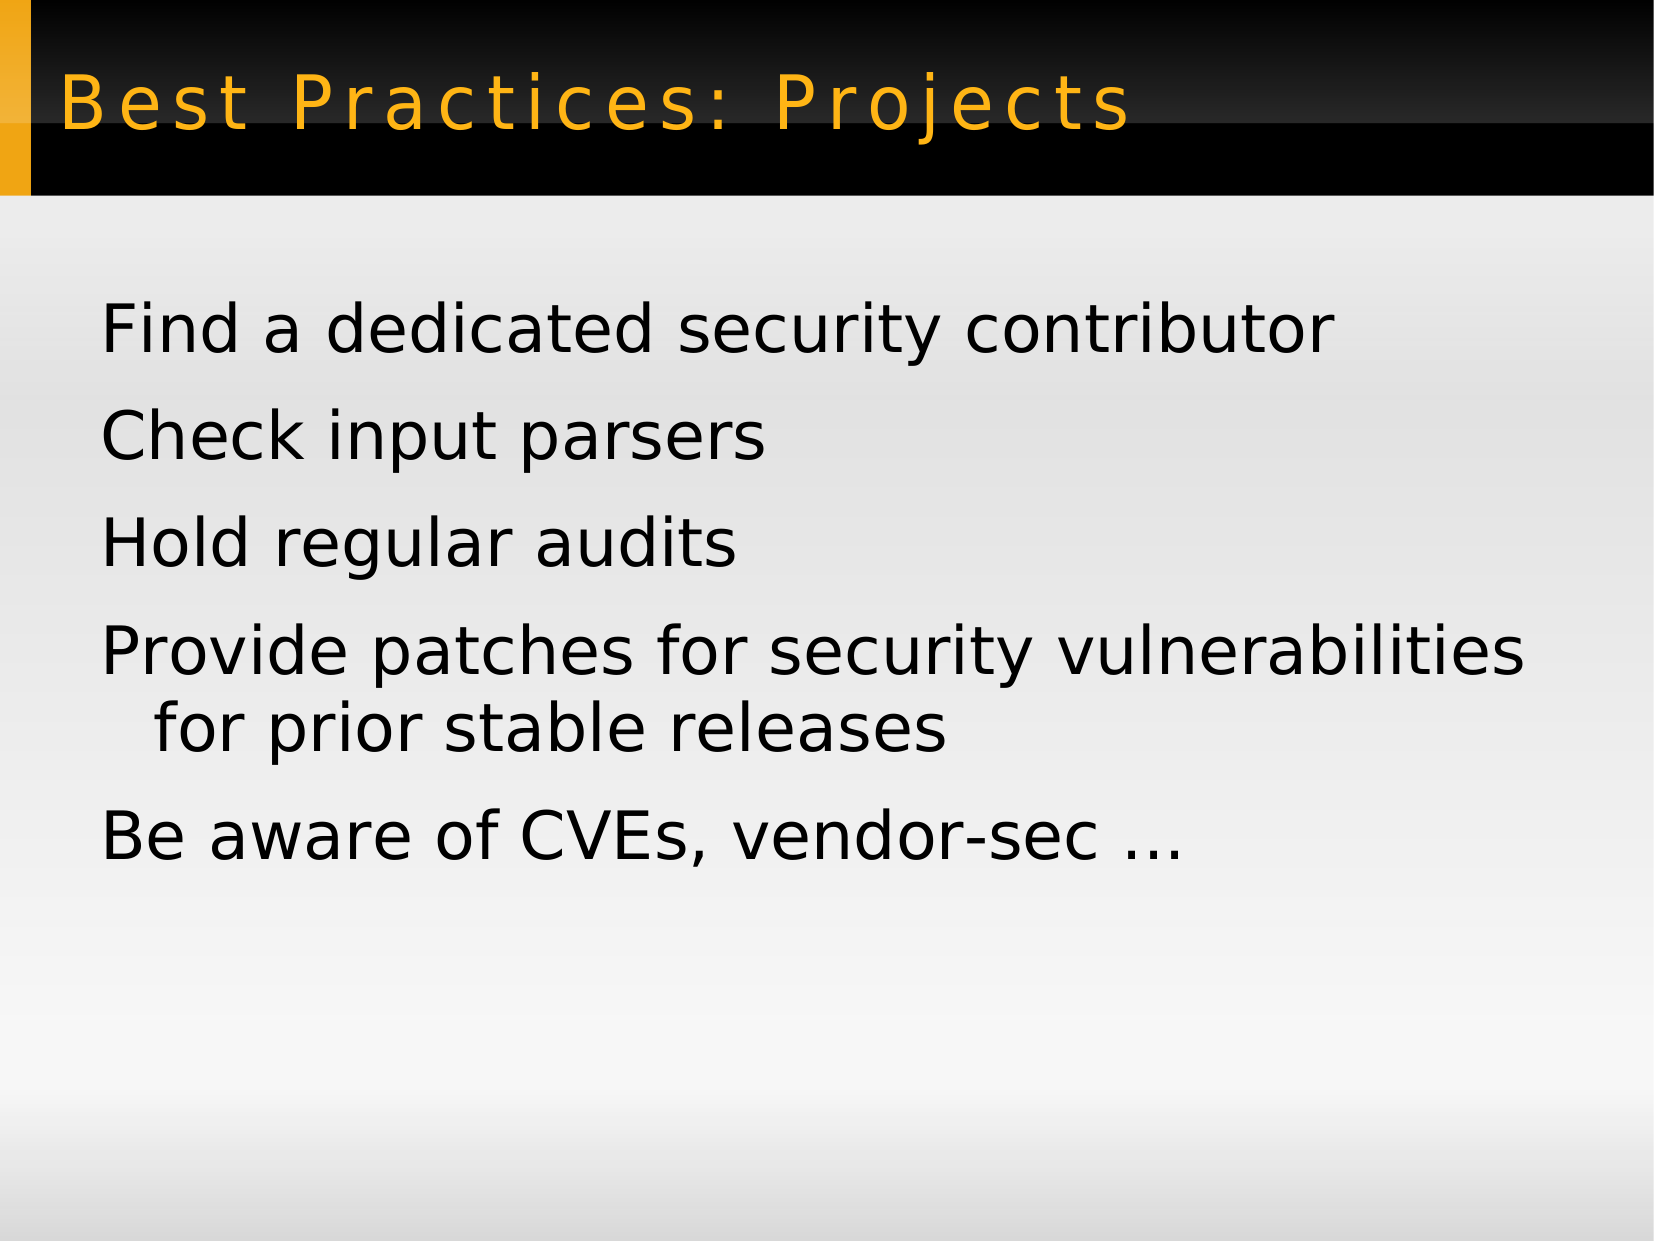

# Best Practices: Projects
Find a dedicated security contributor
Check input parsers
Hold regular audits
Provide patches for security vulnerabilities for prior stable releases
Be aware of CVEs, vendor-sec ...